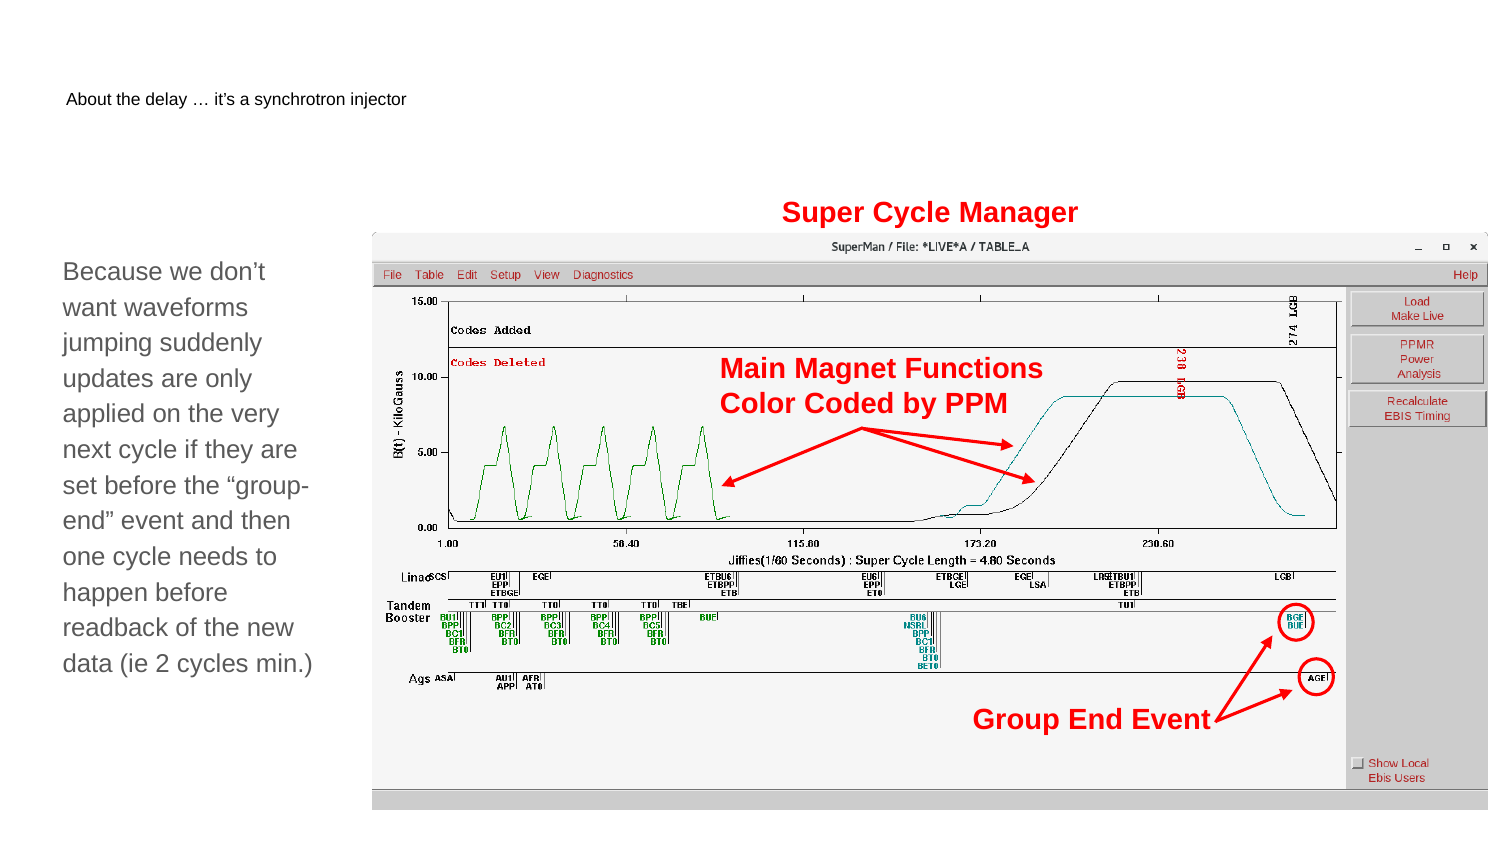

# About the delay … it’s a synchrotron injector
Super Cycle Manager
Because we don’t want waveforms jumping suddenly updates are only applied on the very next cycle if they are set before the “group-end” event and then one cycle needs to happen before readback of the new data (ie 2 cycles min.)
Main Magnet Functions
Color Coded by PPM
Group End Event